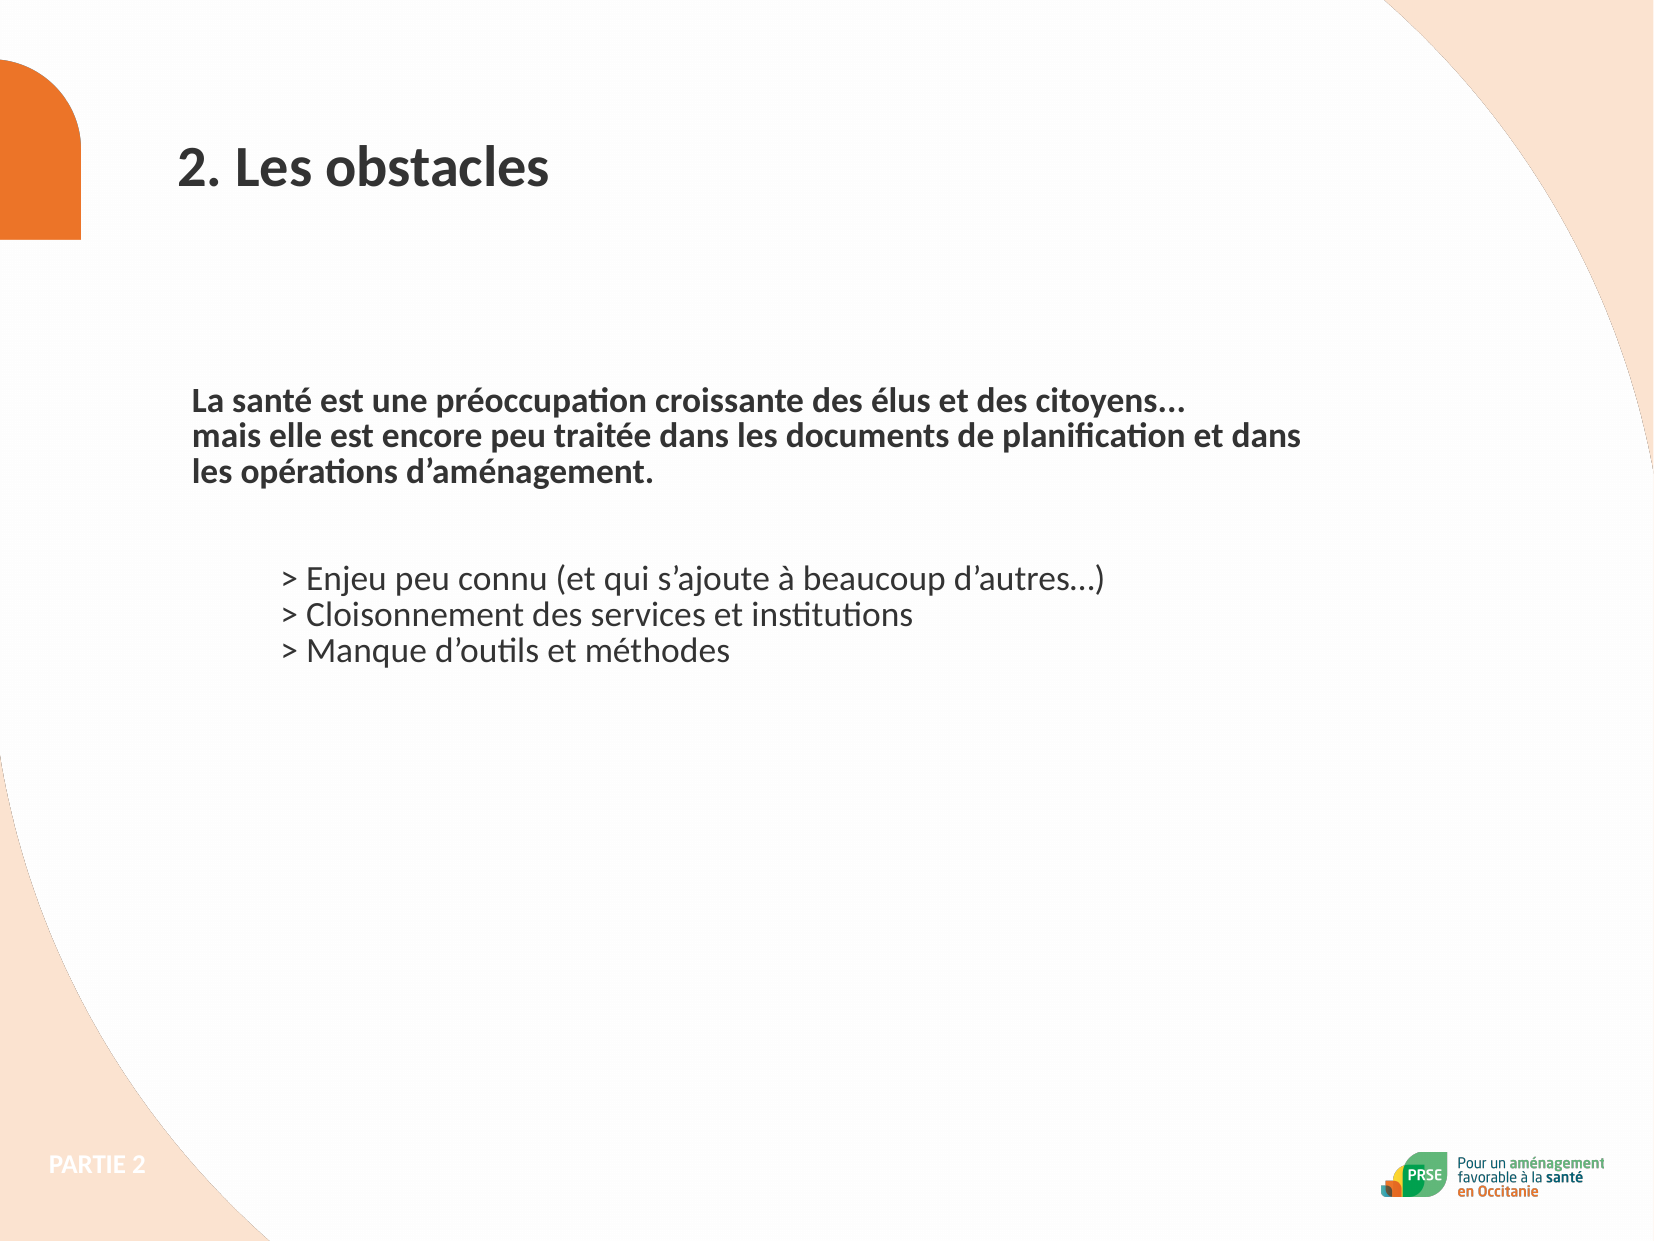

# 2. Les obstacles
La santé est une préoccupation croissante des élus et des citoyens...
mais elle est encore peu traitée dans les documents de planification et dans les opérations d’aménagement.
> Enjeu peu connu (et qui s’ajoute à beaucoup d’autres…)
> Cloisonnement des services et institutions
> Manque d’outils et méthodes
PARTIE 2